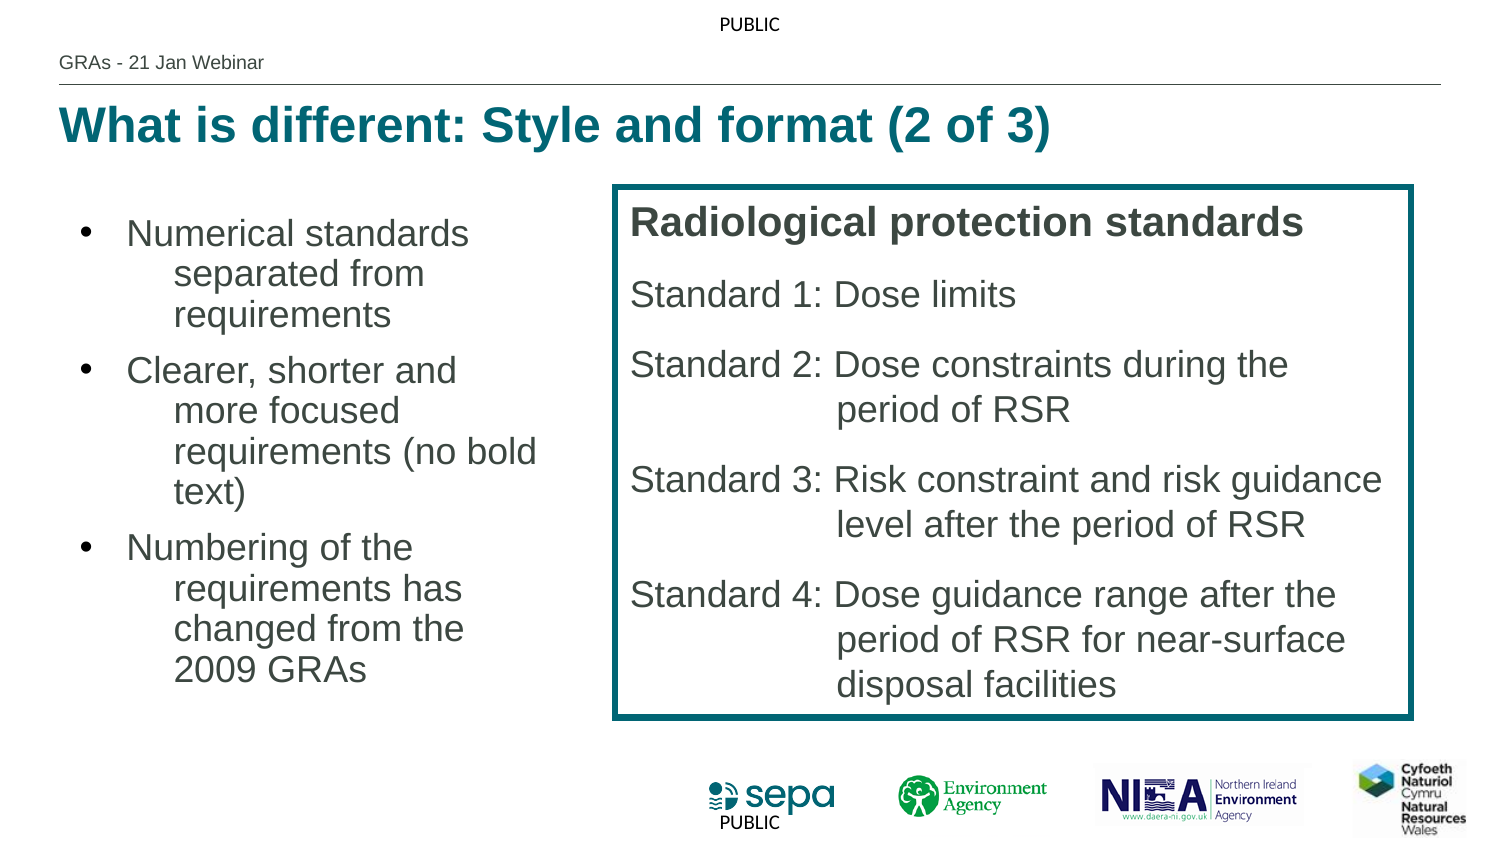

GRAs - 21 Jan Webinar
# What is different: Style and format (2 of 3)
Radiological protection standards
Standard 1: Dose limits
Standard 2: Dose constraints during the period of RSR
Standard 3: Risk constraint and risk guidance level after the period of RSR
Standard 4: Dose guidance range after the period of RSR for near-surface disposal facilities
Numerical standards separated from requirements
Clearer, shorter and more focused requirements (no bold text)
Numbering of the requirements has changed from the 2009 GRAs